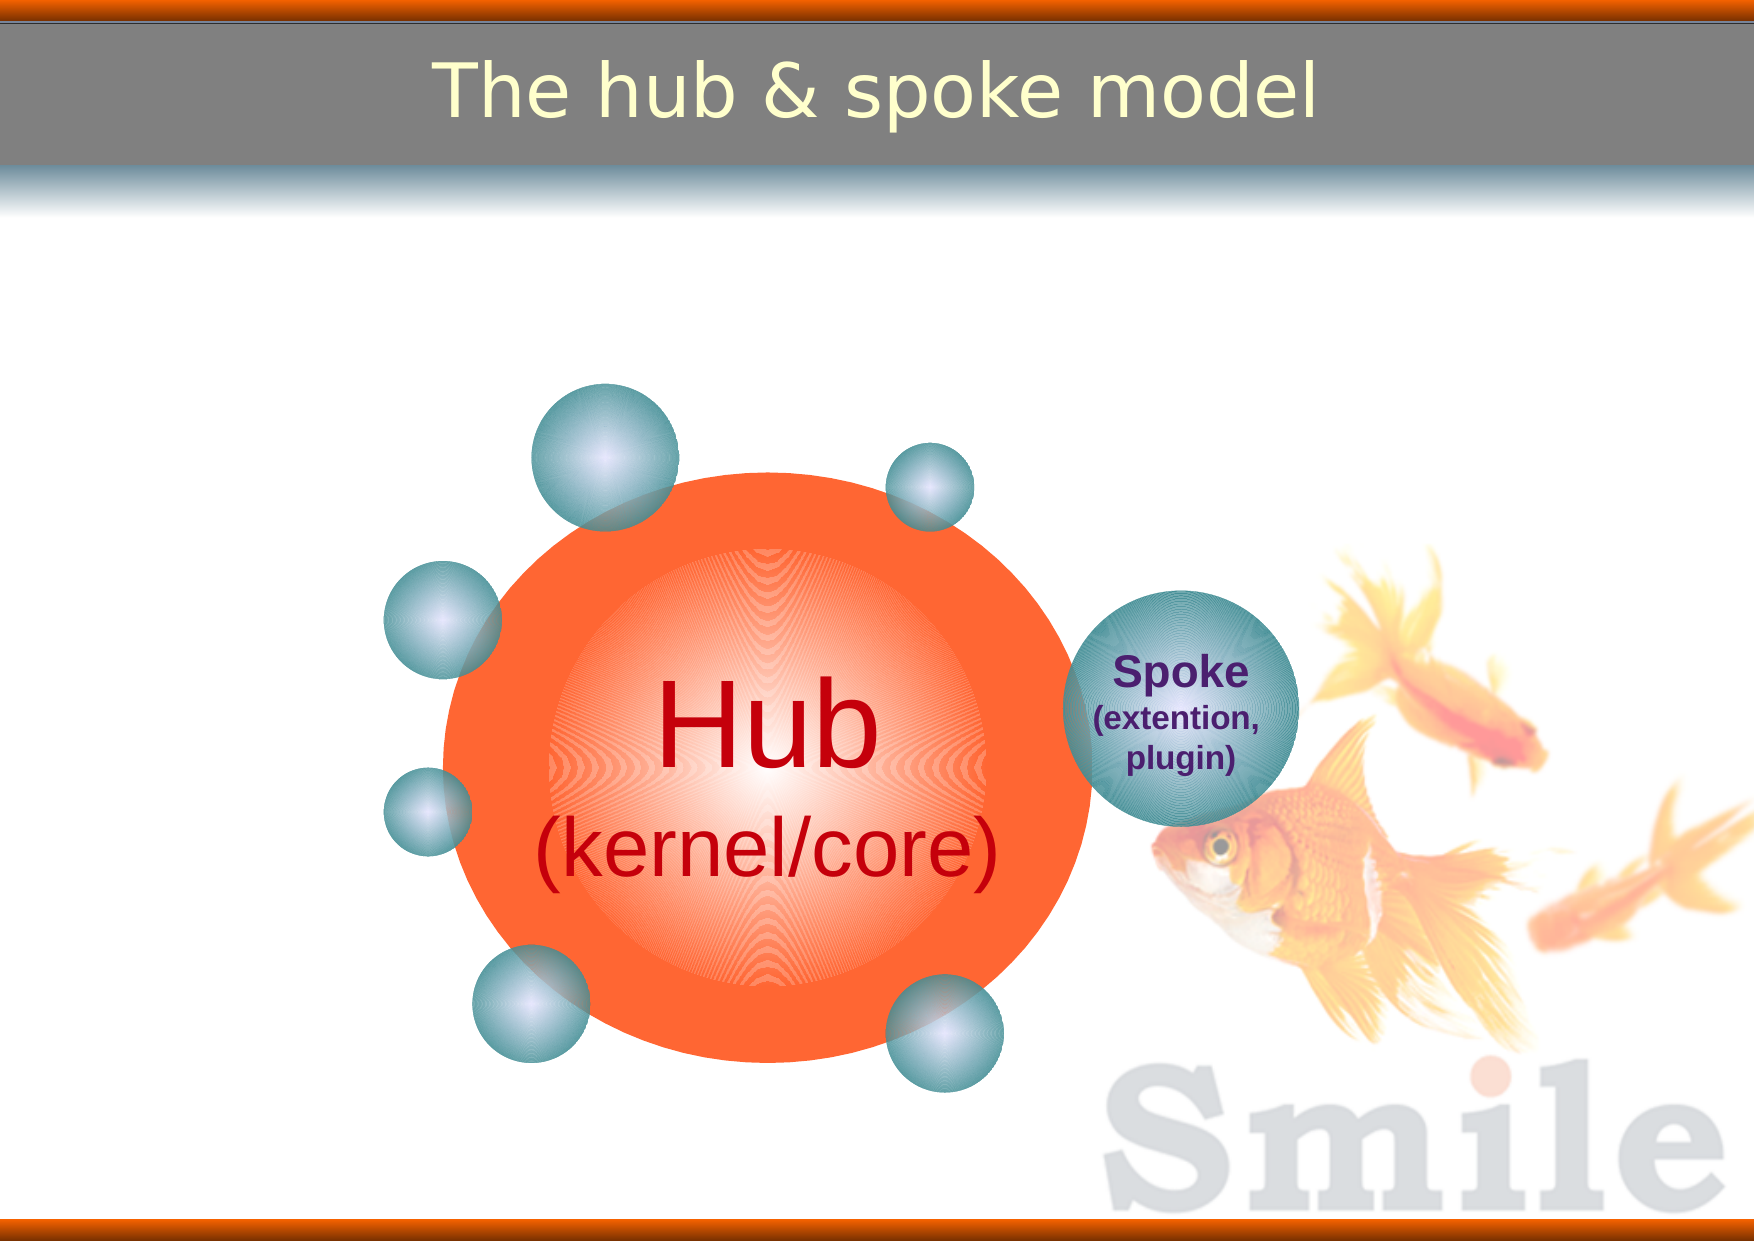

# The hub & spoke model
Hub
(kernel/core)
Spoke
(extention,
plugin)